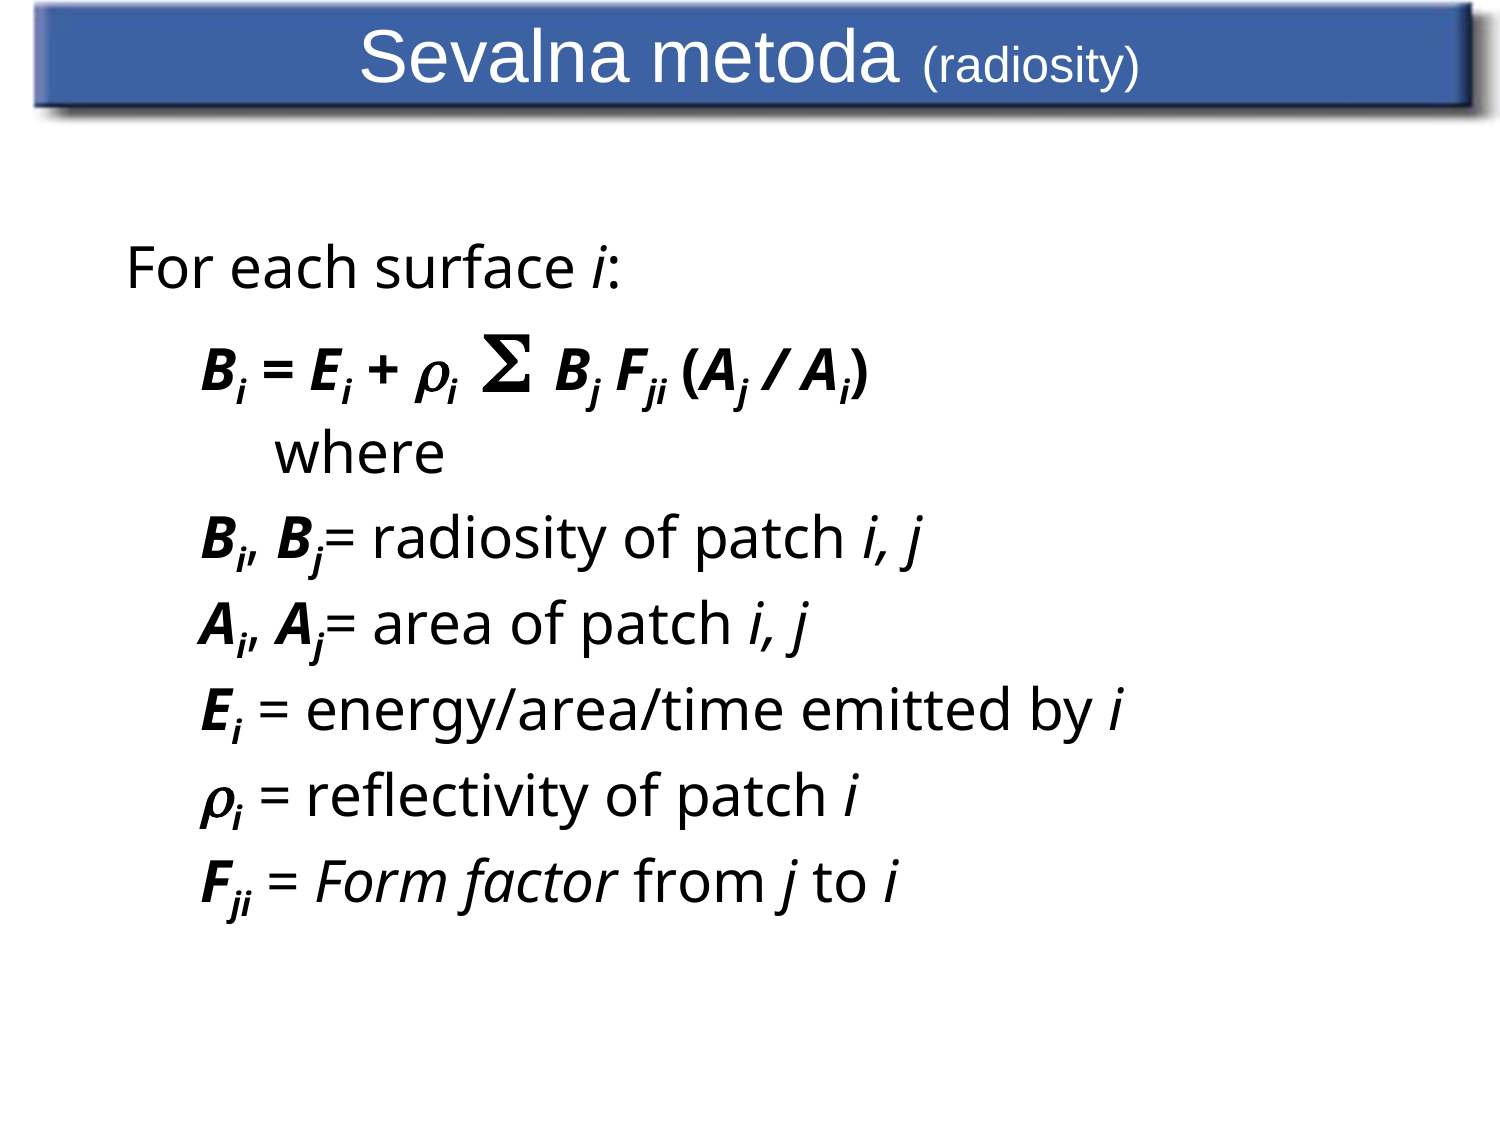

# Sevalna metoda (radiosity)
For each surface i:
Bi = Ei + i  Bj Fji (Aj / Ai)
		where
Bi, Bj= radiosity of patch i, j
Ai, Aj= area of patch i, j
Ei = energy/area/time emitted by i
i = reflectivity of patch i
Fji = Form factor from j to i